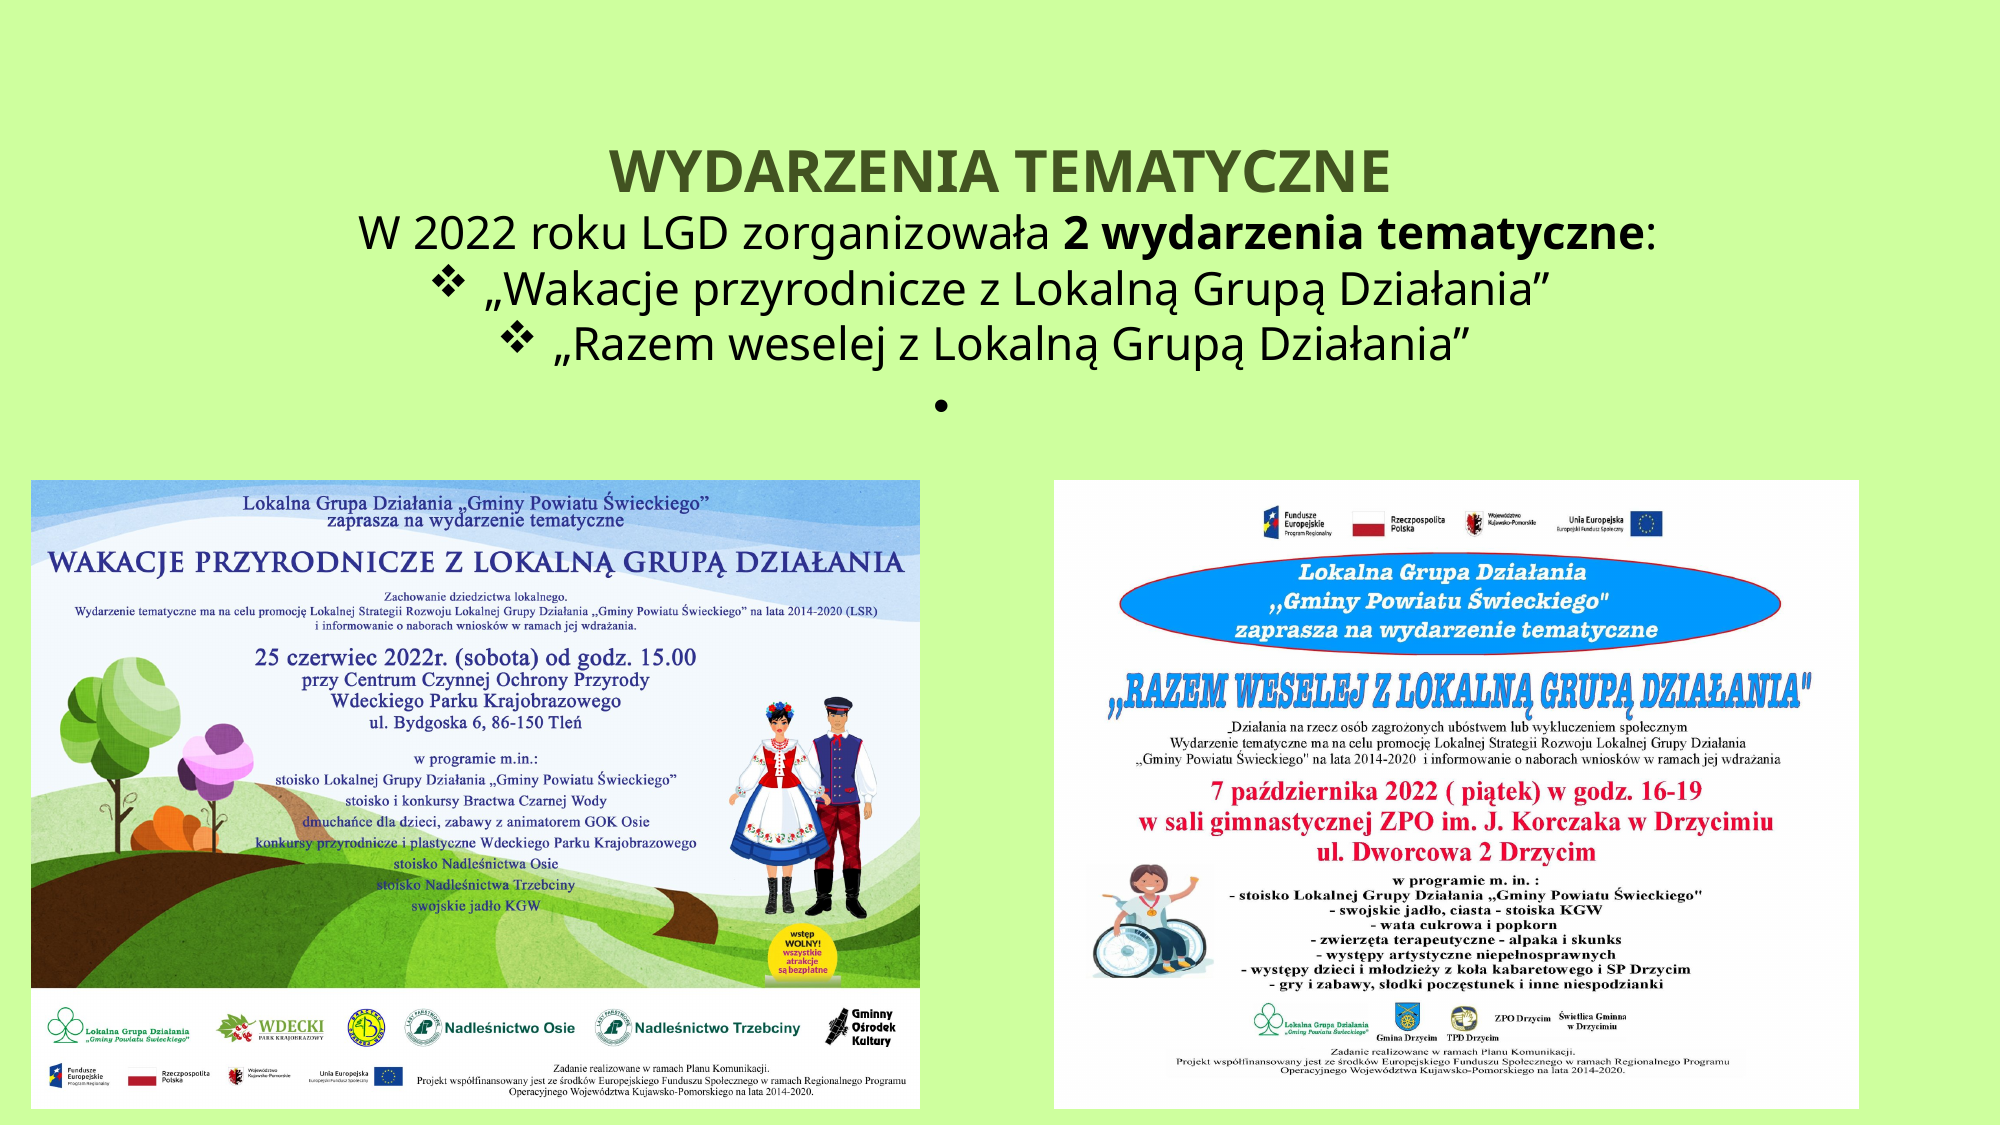

# WYDARZENIA TEMATYCZNE
W 2022 roku LGD zorganizowała 2 wydarzenia tematyczne:
„Wakacje przyrodnicze z Lokalną Grupą Działania”
„Razem weselej z Lokalną Grupą Działania”